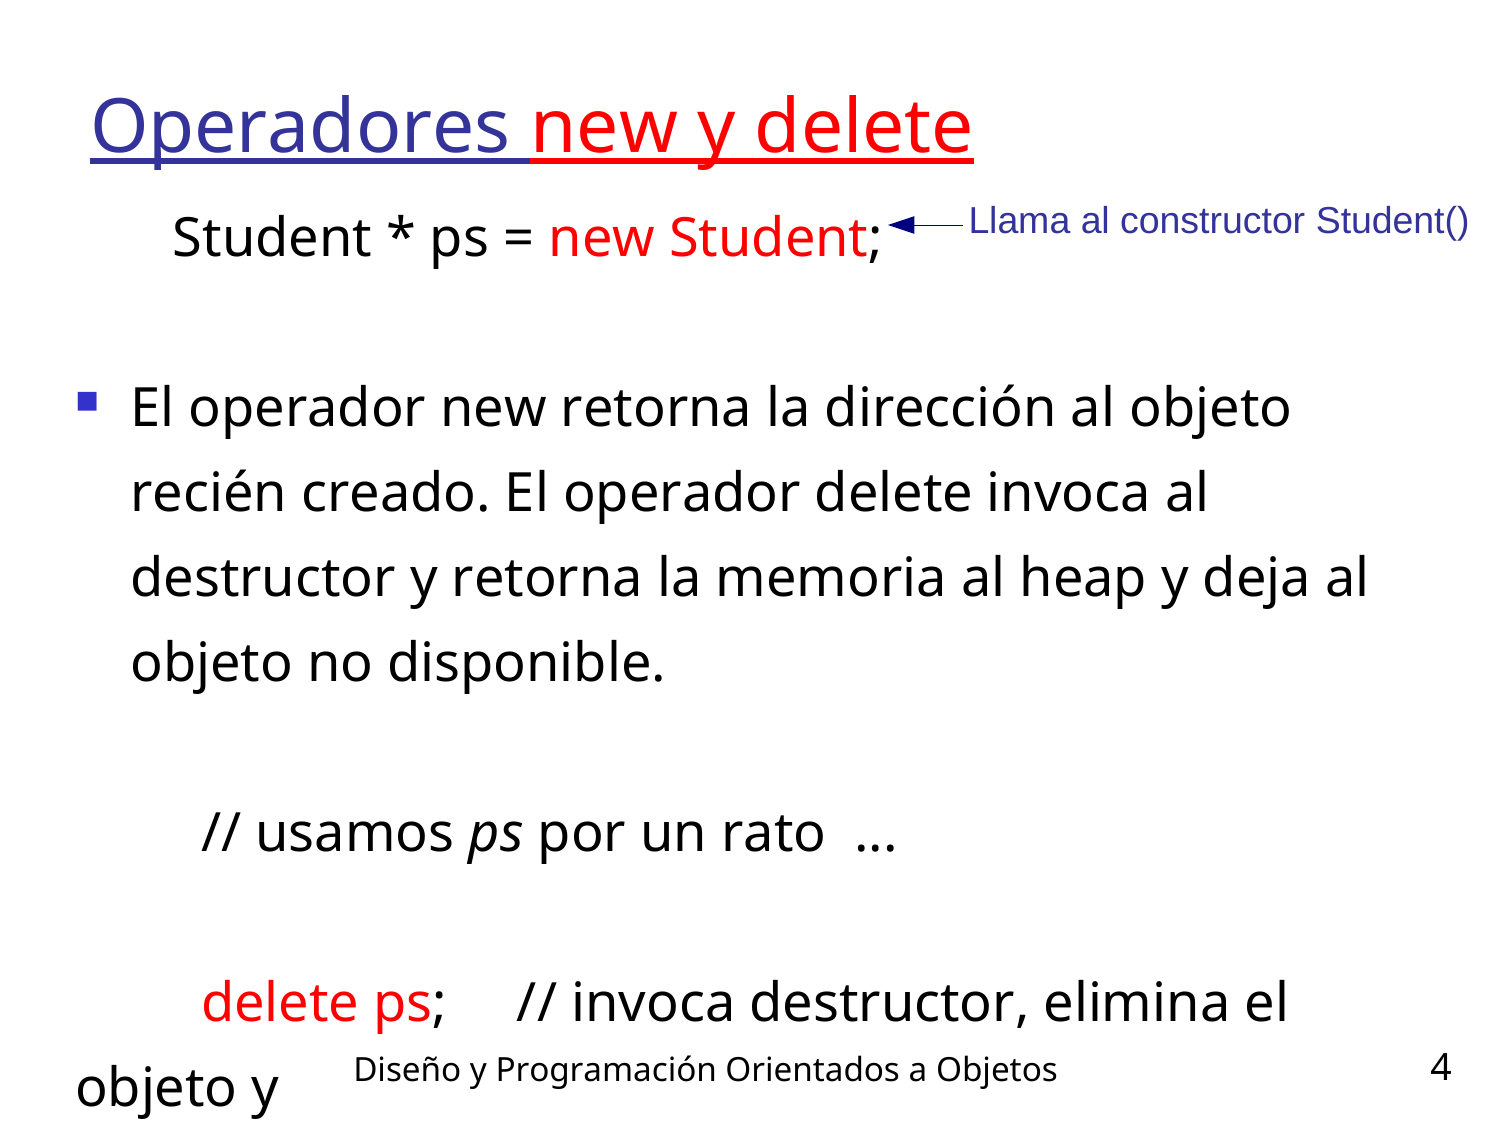

# Operadores new y delete
 Student * ps = new Student;
El operador new retorna la dirección al objeto recién creado. El operador delete invoca al destructor y retorna la memoria al heap y deja al objeto no disponible.
 // usamos ps por un rato ...
 delete ps; // invoca destructor, elimina el objeto y
						// retorna espacio de memoria!
						// Versión C++ de free en C.
Llama al constructor Student()
Diseño y Programación Orientados a Objetos
4